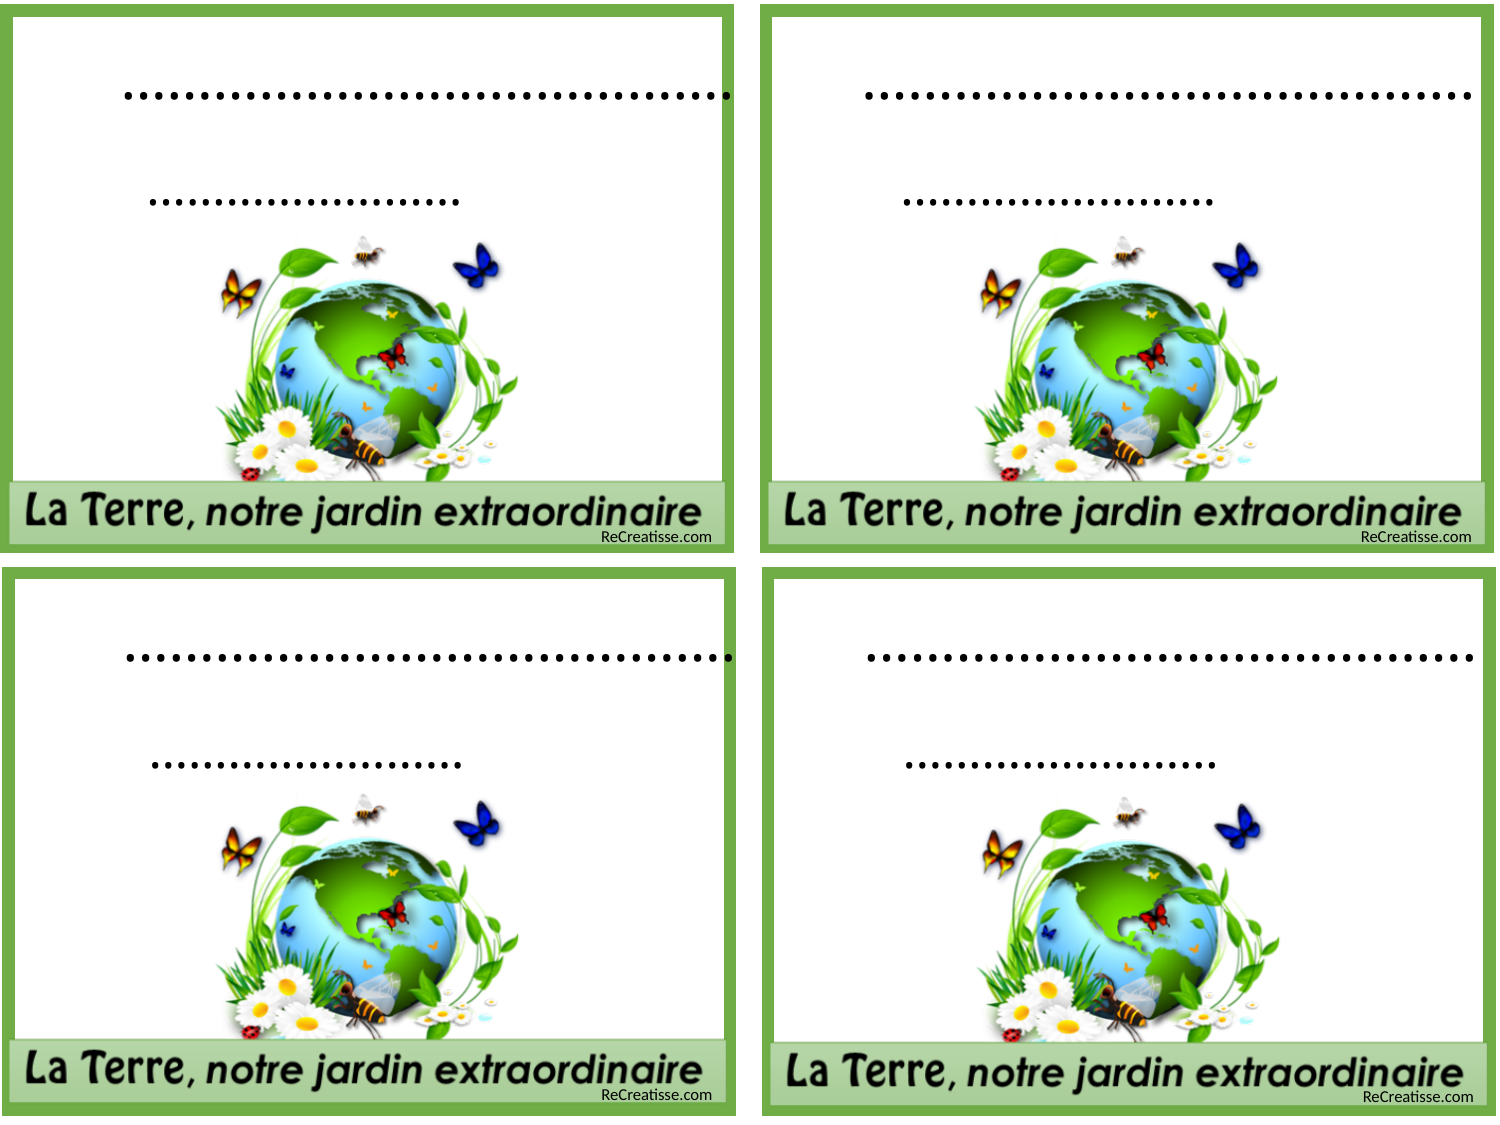

………………………………….
 ……………………
………………………………….
 ……………………
ReCreatisse.com
ReCreatisse.com
………………………………….
 ……………………
………………………………….
 ……………………
ReCreatisse.com
ReCreatisse.com